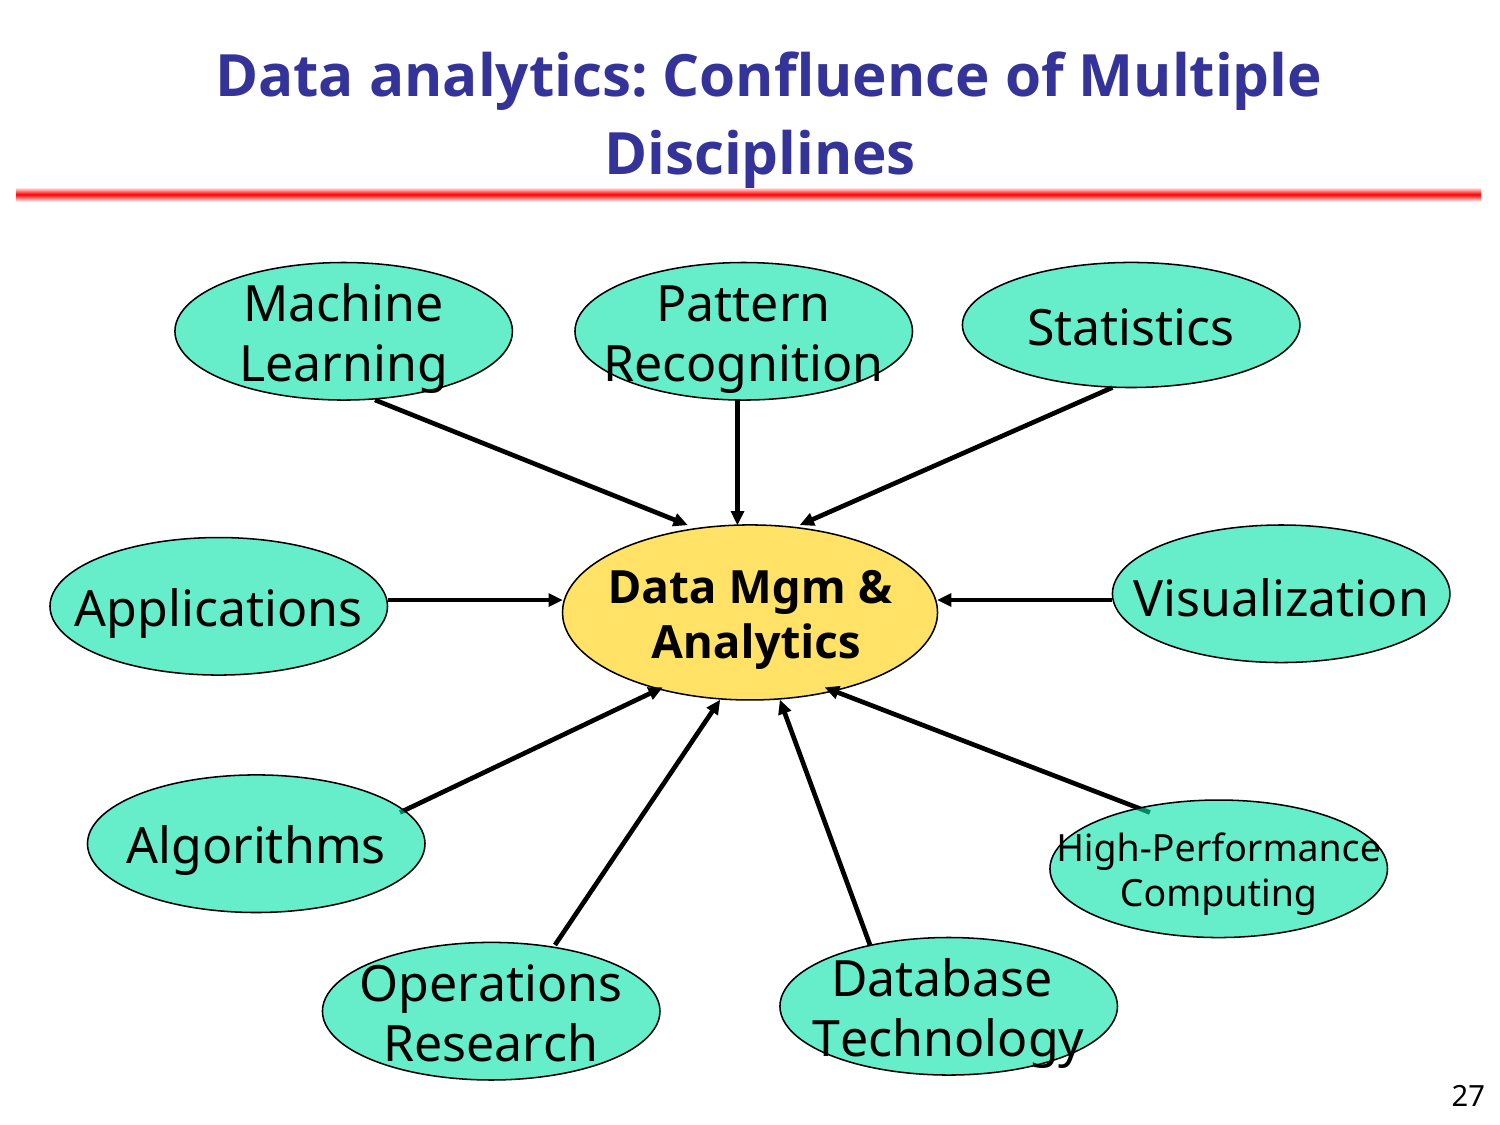

# Data analytics: Confluence of Multiple Disciplines
Machine
Learning
Pattern
Recognition
Statistics
Data Mgm &
 Analytics
Visualization
Applications
Algorithms
High-Performance
Computing
Database
Technology
Operations
Research